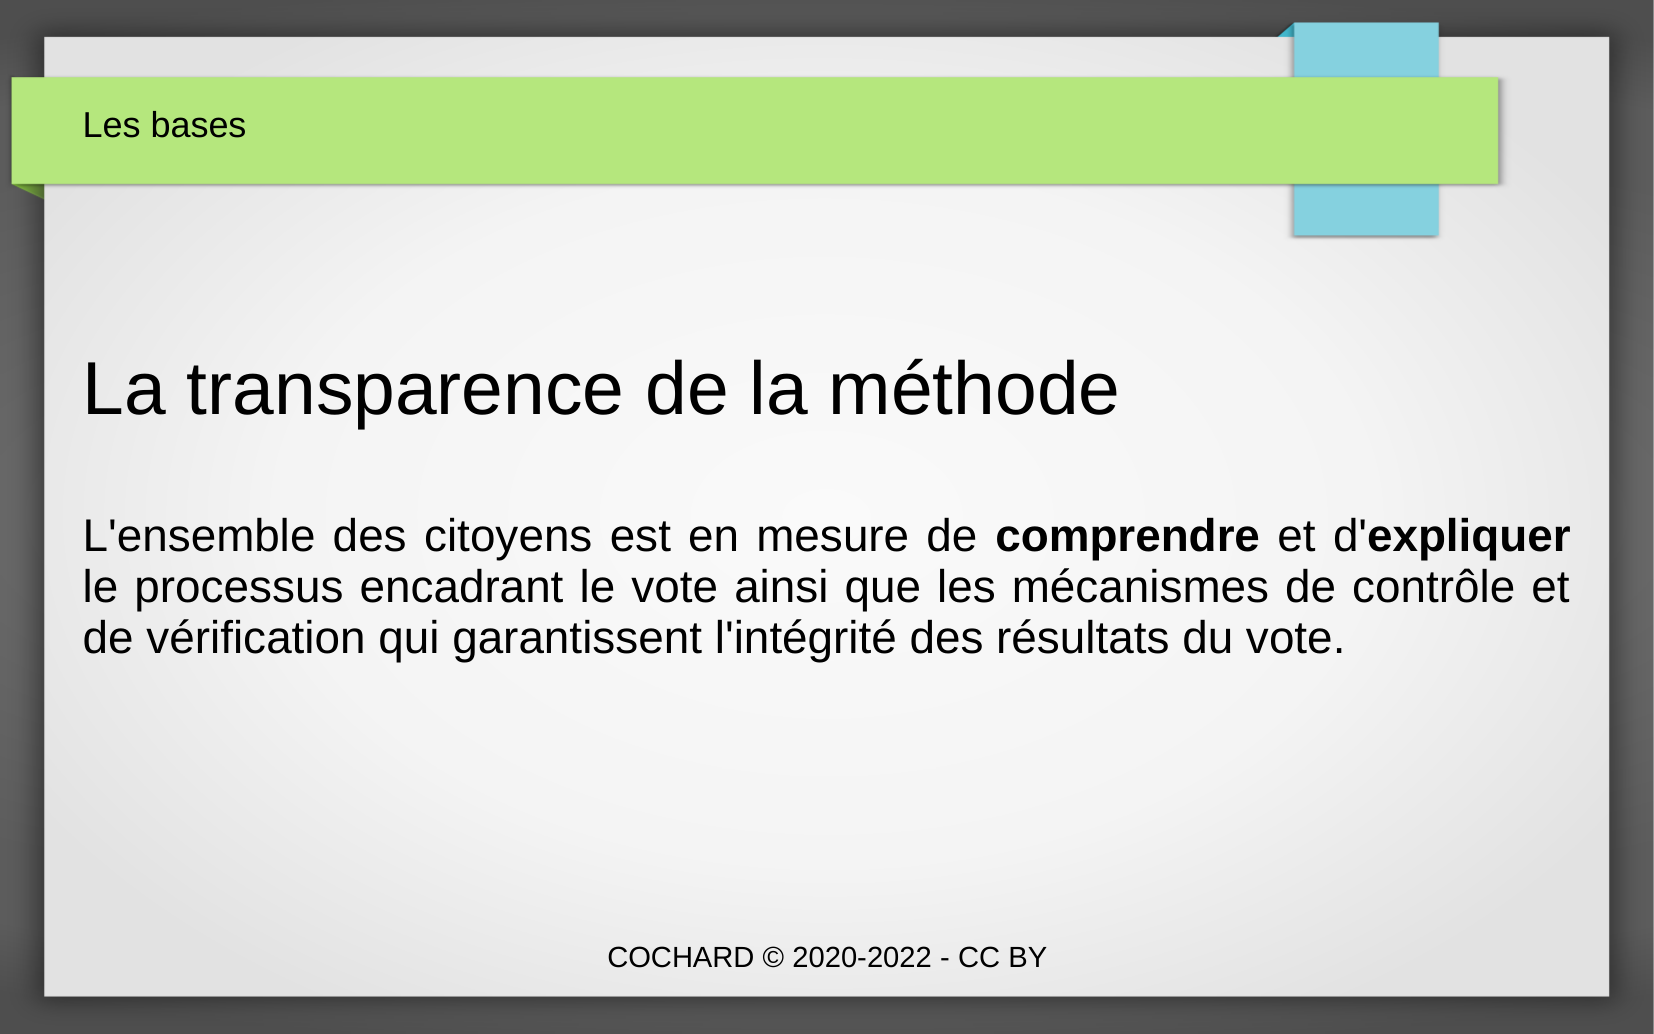

# Les bases
La transparence de la méthode
L'ensemble des citoyens est en mesure de comprendre et d'expliquer le processus encadrant le vote ainsi que les mécanismes de contrôle et de vérification qui garantissent l'intégrité des résultats du vote.
COCHARD © 2020-2022 - CC BY